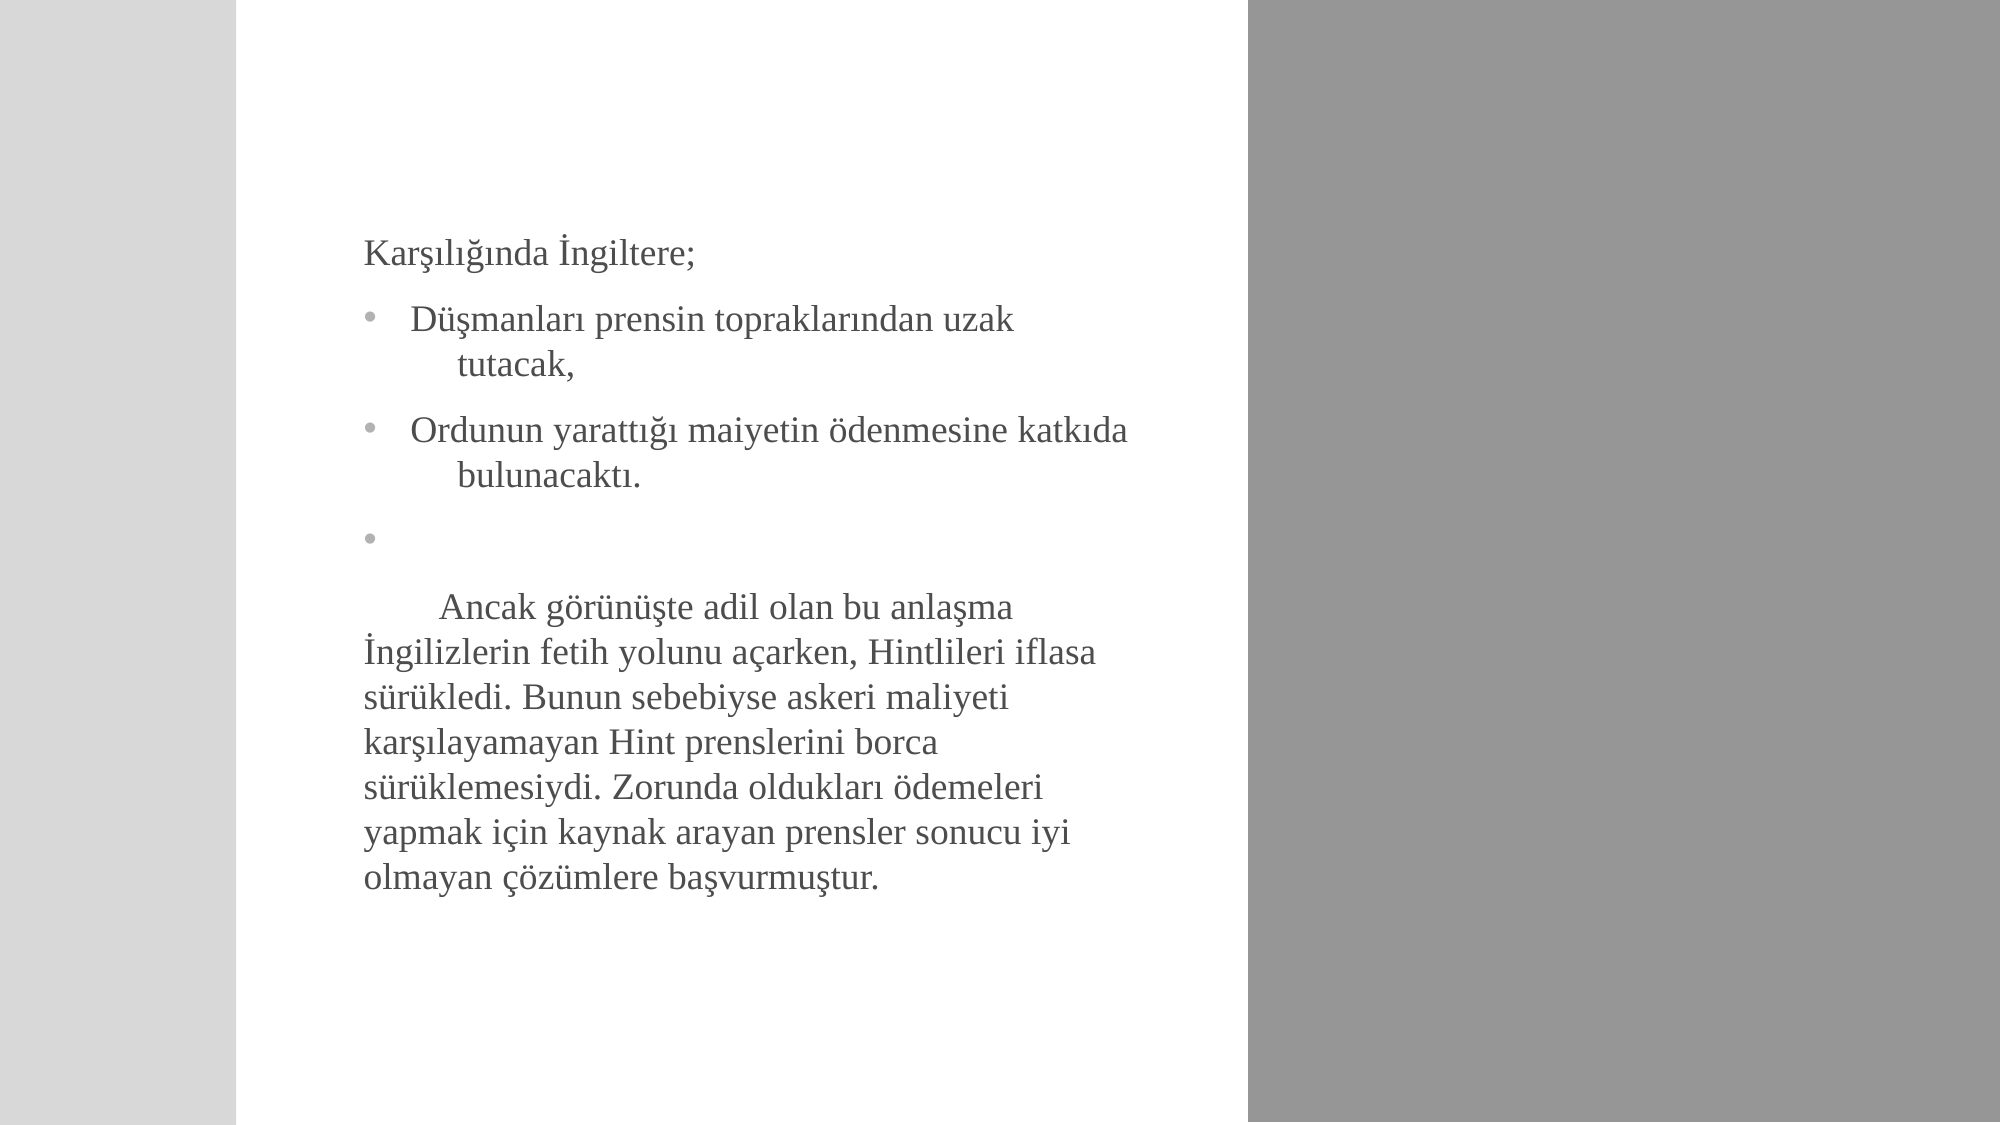

# Karşılığında İngiltere;
Düşmanları prensin topraklarından uzak tutacak,
Ordunun yarattığı maiyetin ödenmesine katkıda bulunacaktı.
	Ancak görünüşte adil olan bu anlaşma İngilizlerin fetih yolunu açarken, Hintlileri iflasa sürükledi. Bunun sebebiyse askeri maliyeti karşılayamayan Hint prenslerini borca sürüklemesiydi. Zorunda oldukları ödemeleri yapmak için kaynak arayan prensler sonucu iyi olmayan çözümlere başvurmuştur.